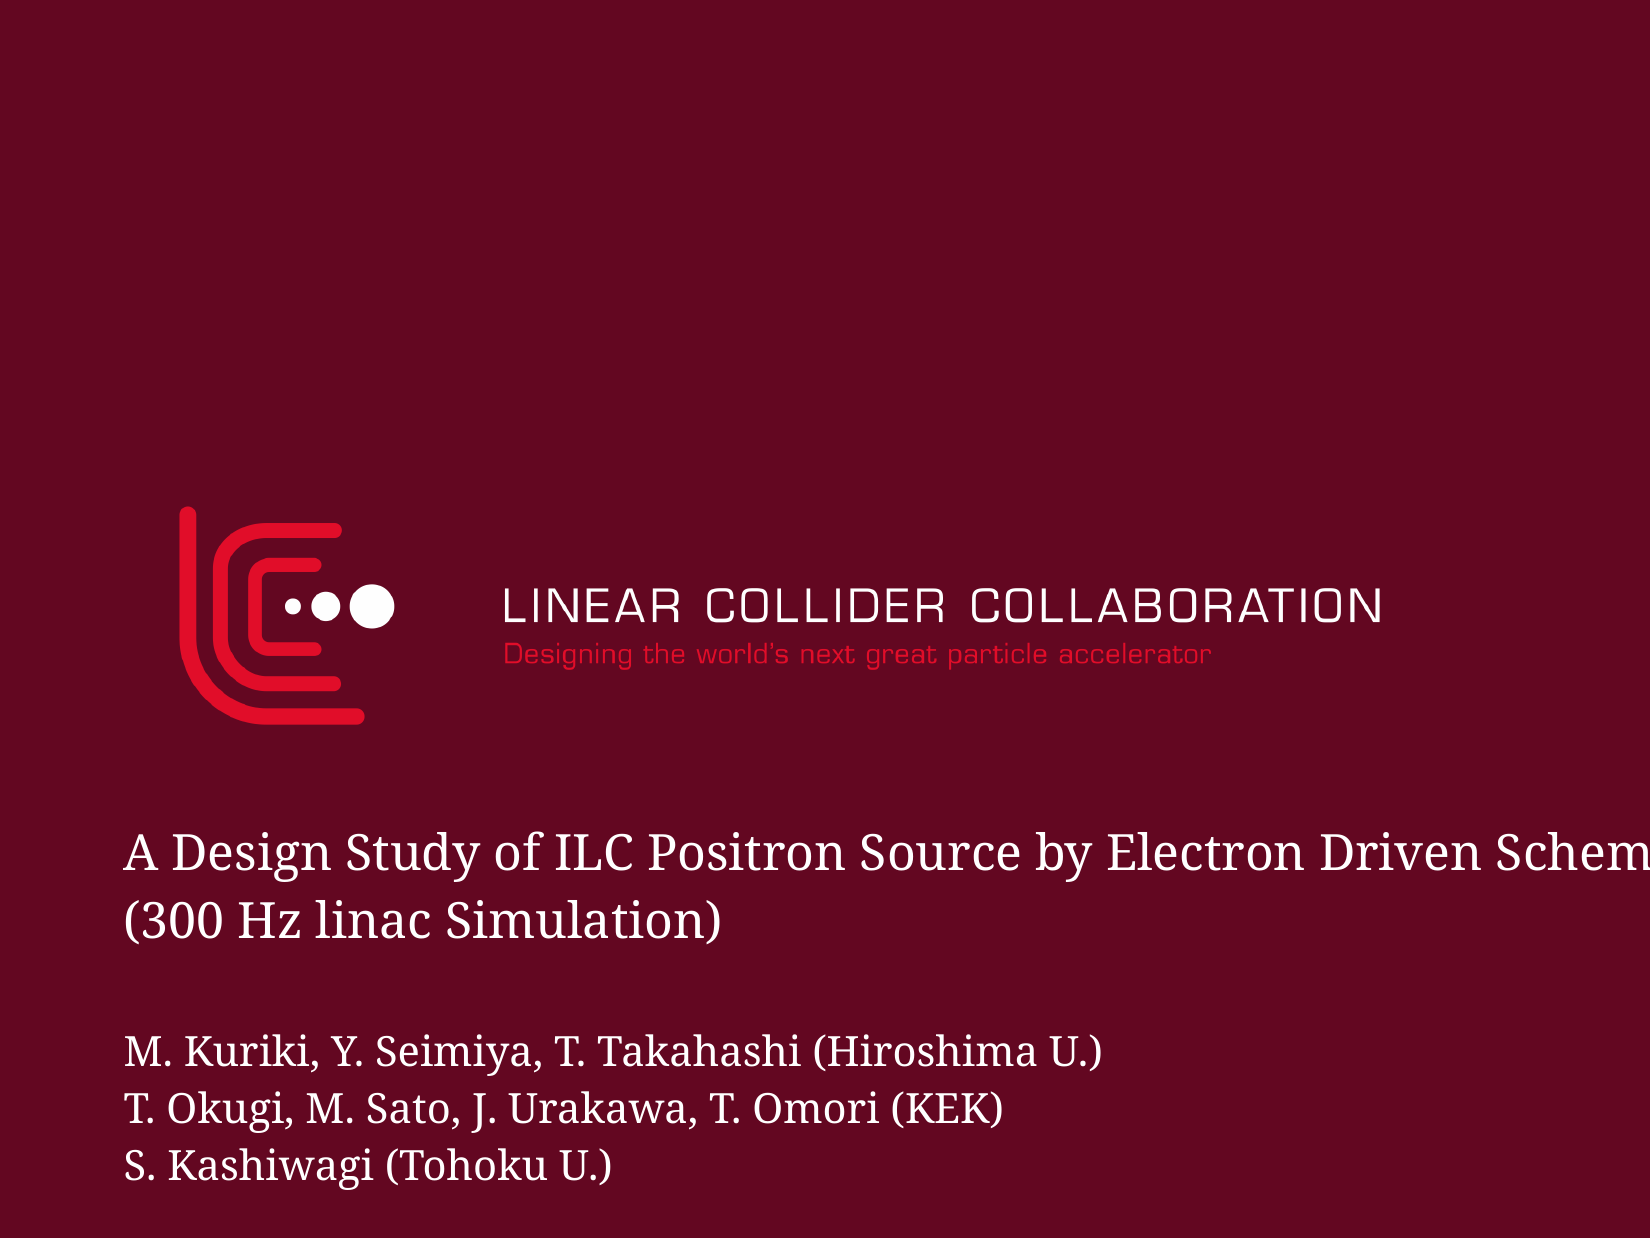

A Design Study of ILC Positron Source by Electron Driven Scheme
(300 Hz linac Simulation)
M. Kuriki, Y. Seimiya, T. Takahashi (Hiroshima U.)
T. Okugi, M. Sato, J. Urakawa, T. Omori (KEK)
S. Kashiwagi (Tohoku U.)
LCWS2014, Belgrade, Serbia, 6-10 October 2014